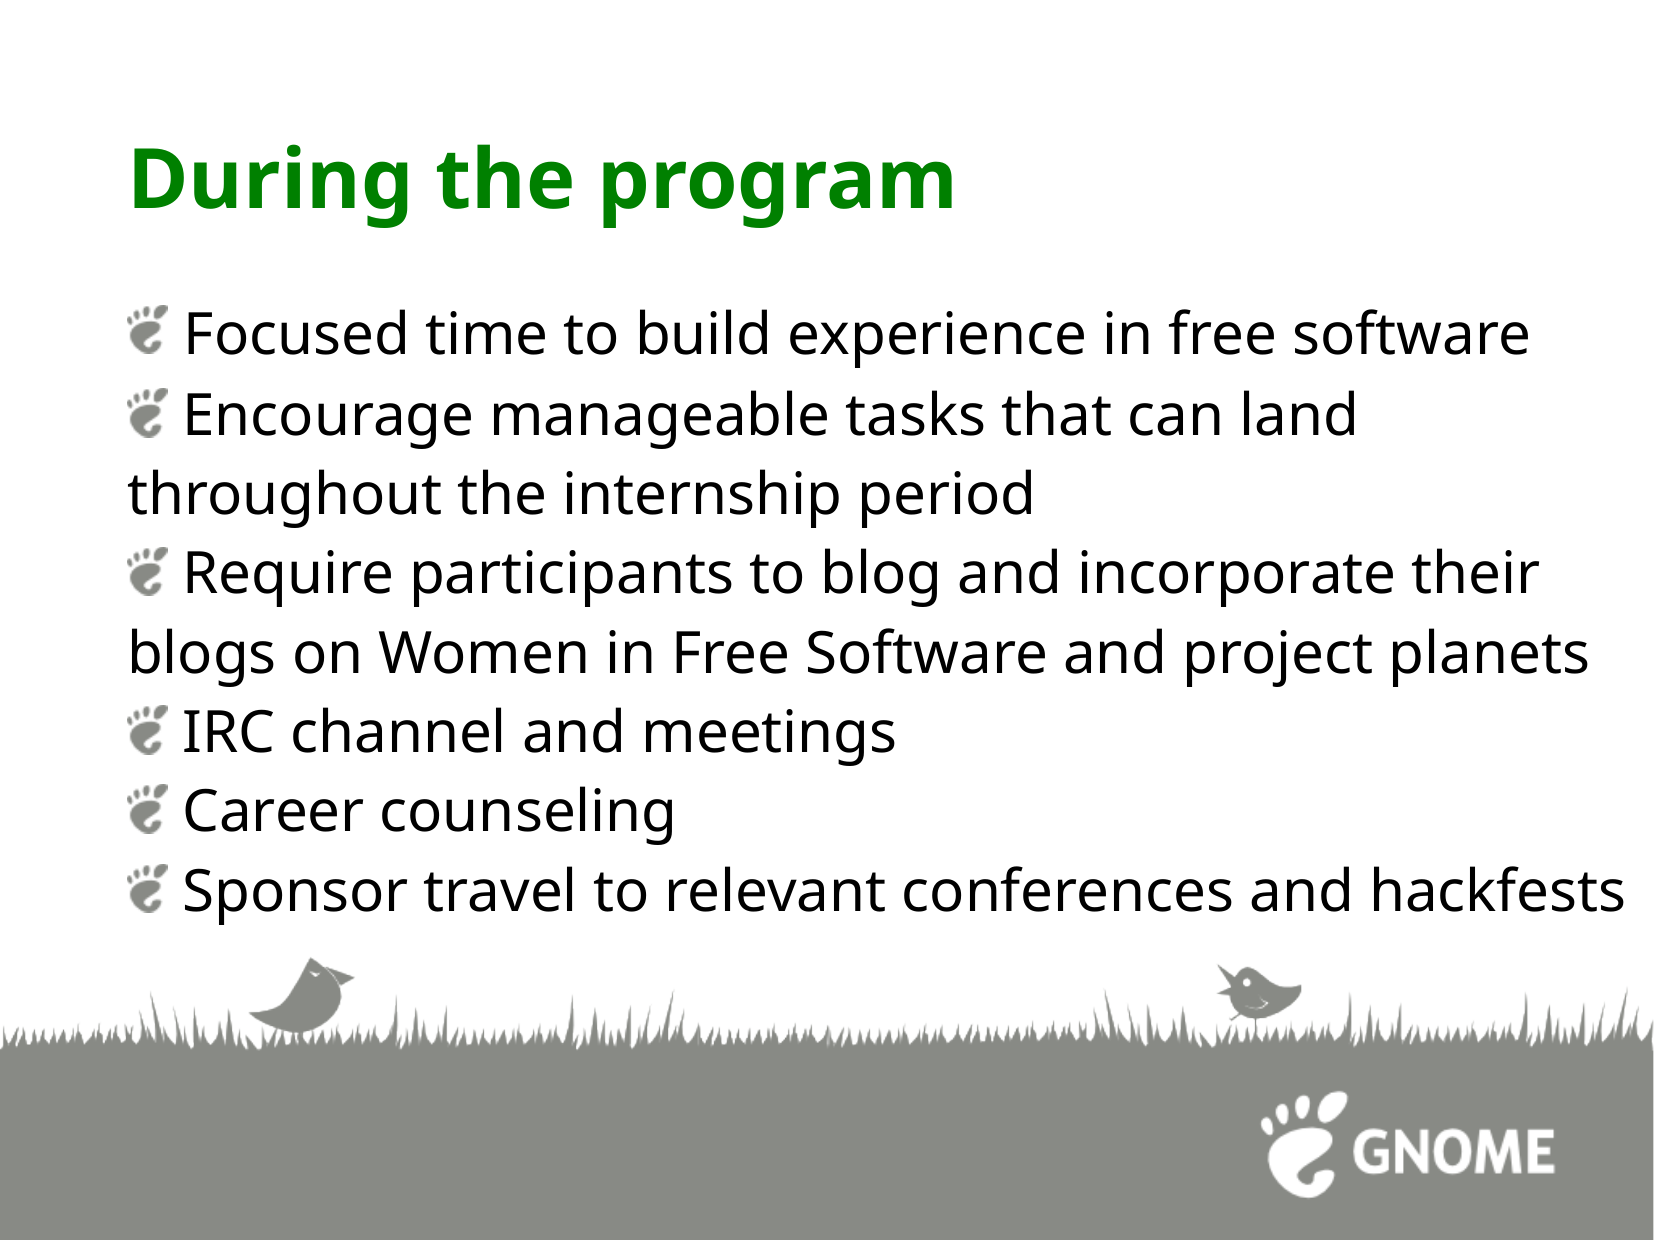

During the program
 Focused time to build experience in free software
 Encourage manageable tasks that can land throughout the internship period
 Require participants to blog and incorporate their blogs on Women in Free Software and project planets
 IRC channel and meetings
 Career counseling
 Sponsor travel to relevant conferences and hackfests